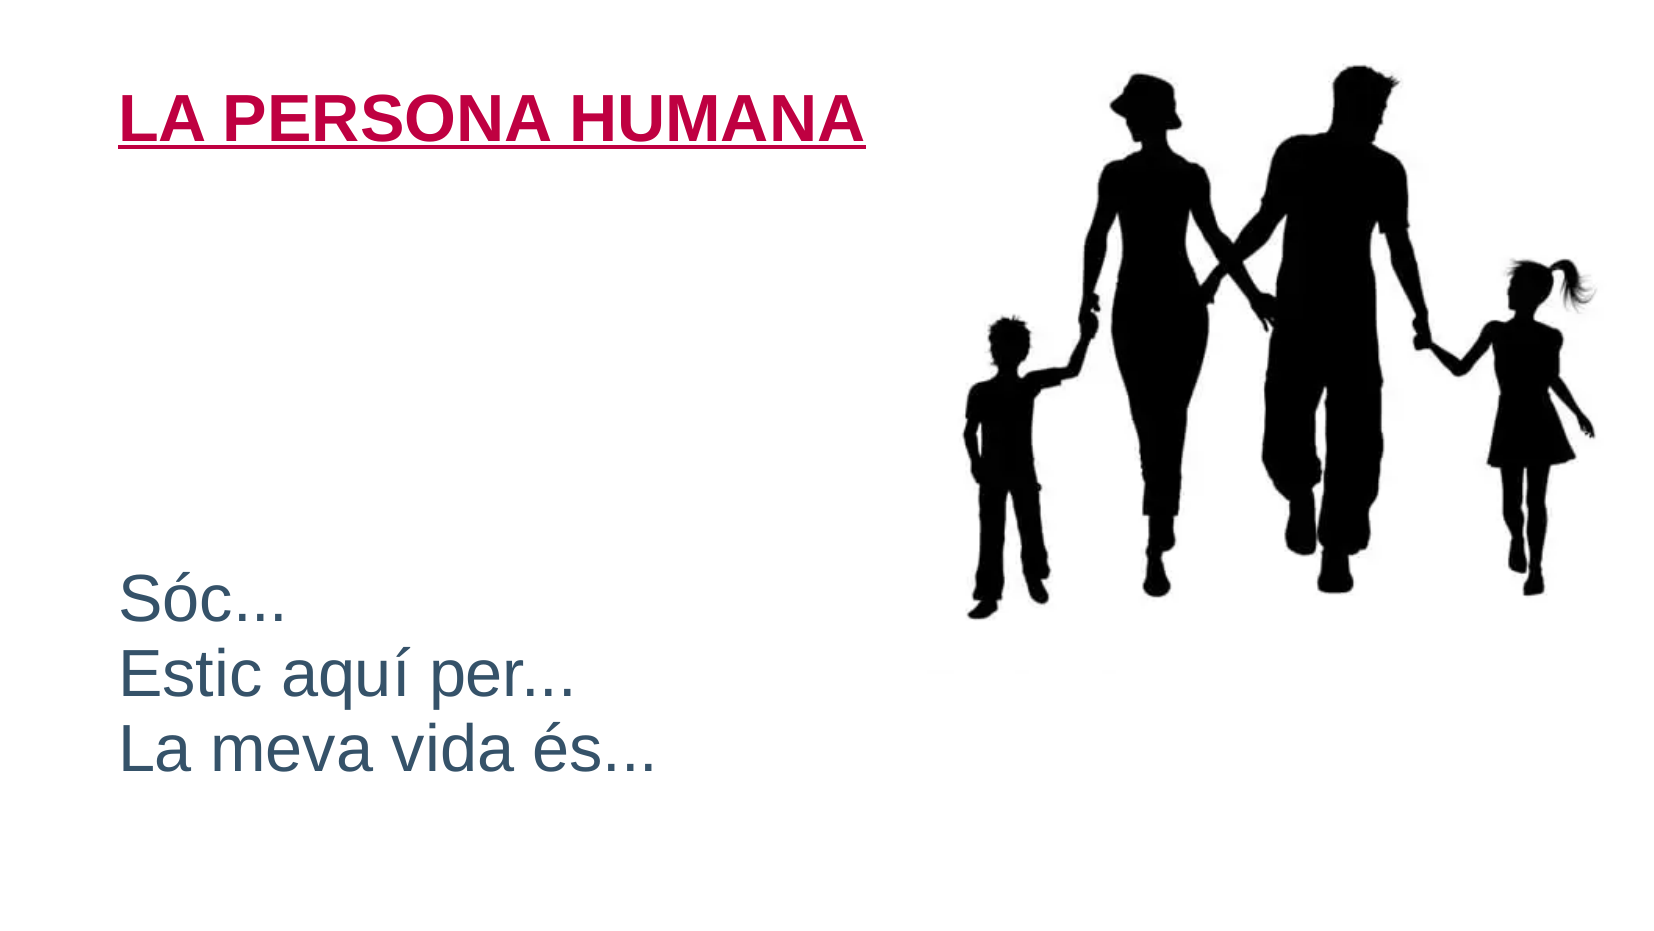

LA PERSONA HUMANA
# Sóc...
Estic aquí per...
La meva vida és...